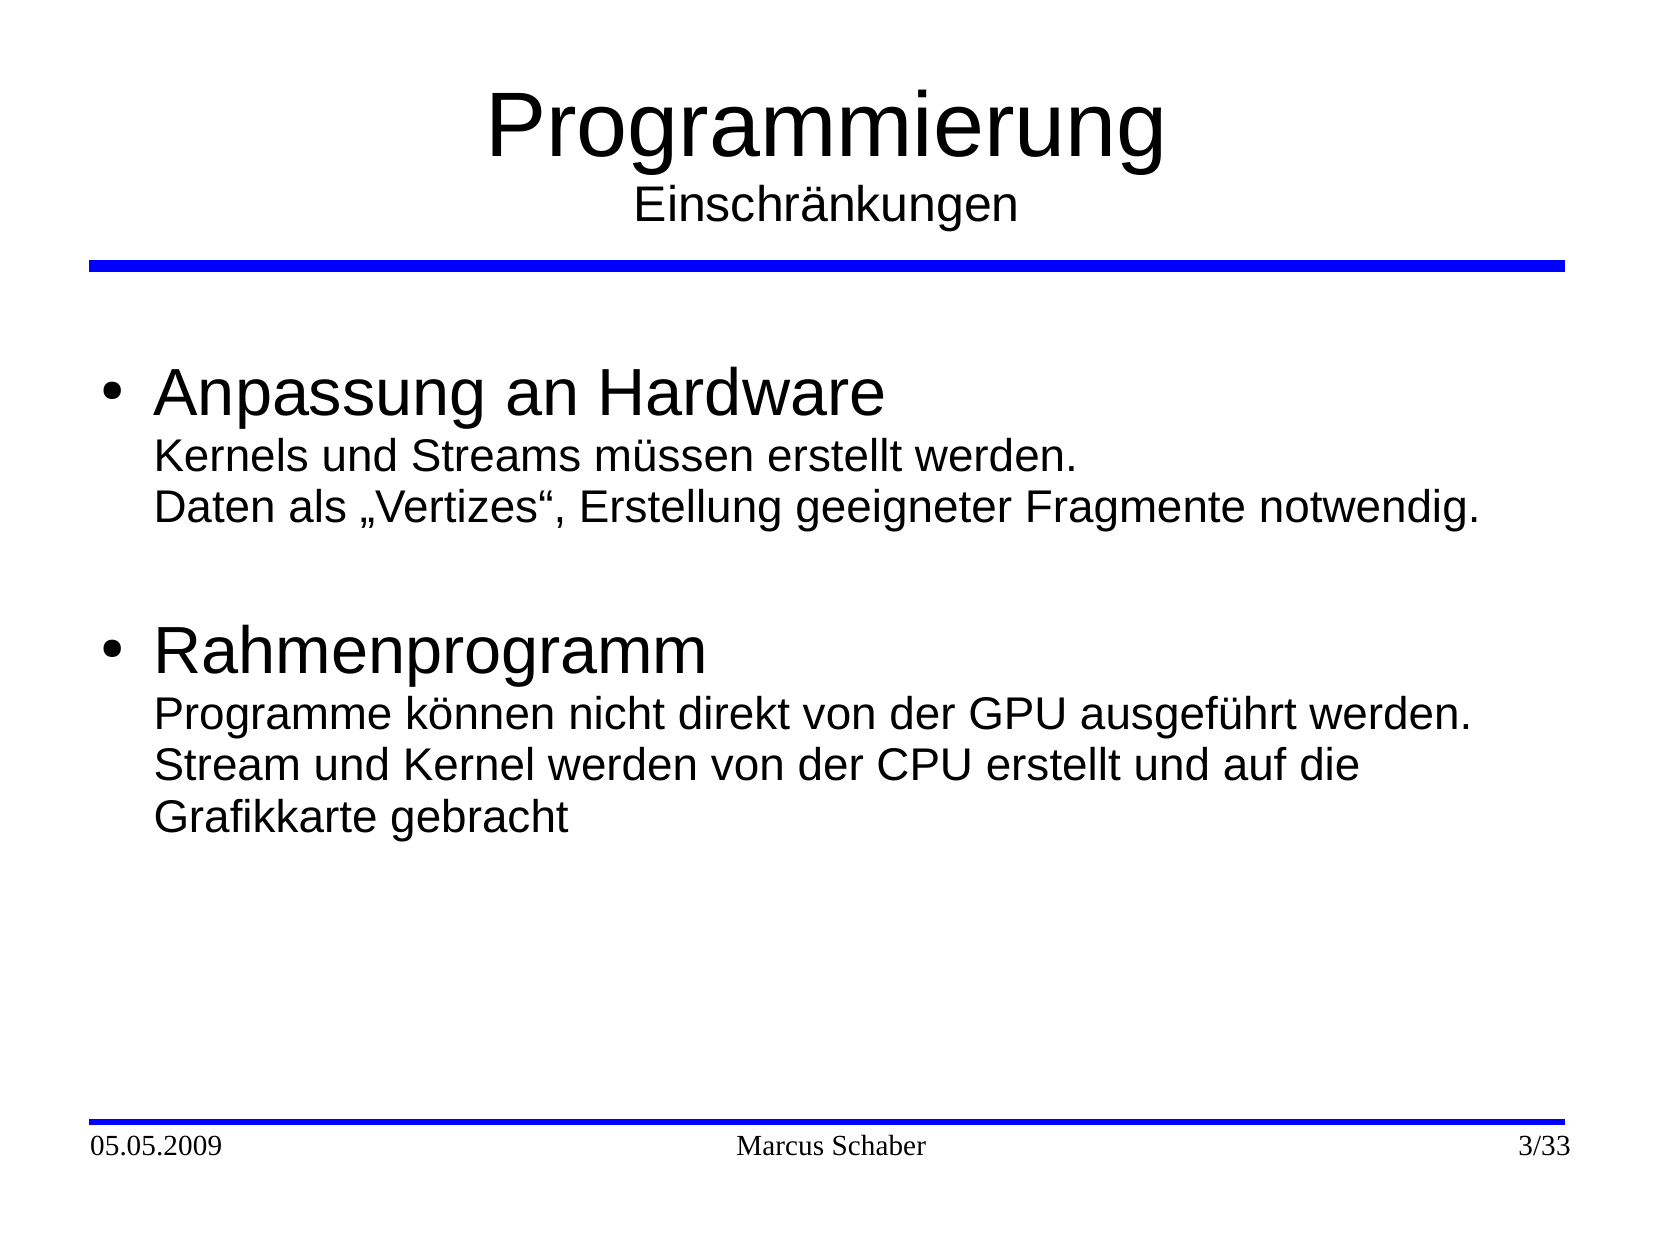

# Programmierung Einschränkungen
Anpassung an Hardware
Kernels und Streams müssen erstellt werden.
Daten als „Vertizes“, Erstellung geeigneter Fragmente notwendig.
Rahmenprogramm
Programme können nicht direkt von der GPU ausgeführt werden.
Stream und Kernel werden von der CPU erstellt und auf die 		Grafikkarte gebracht
3